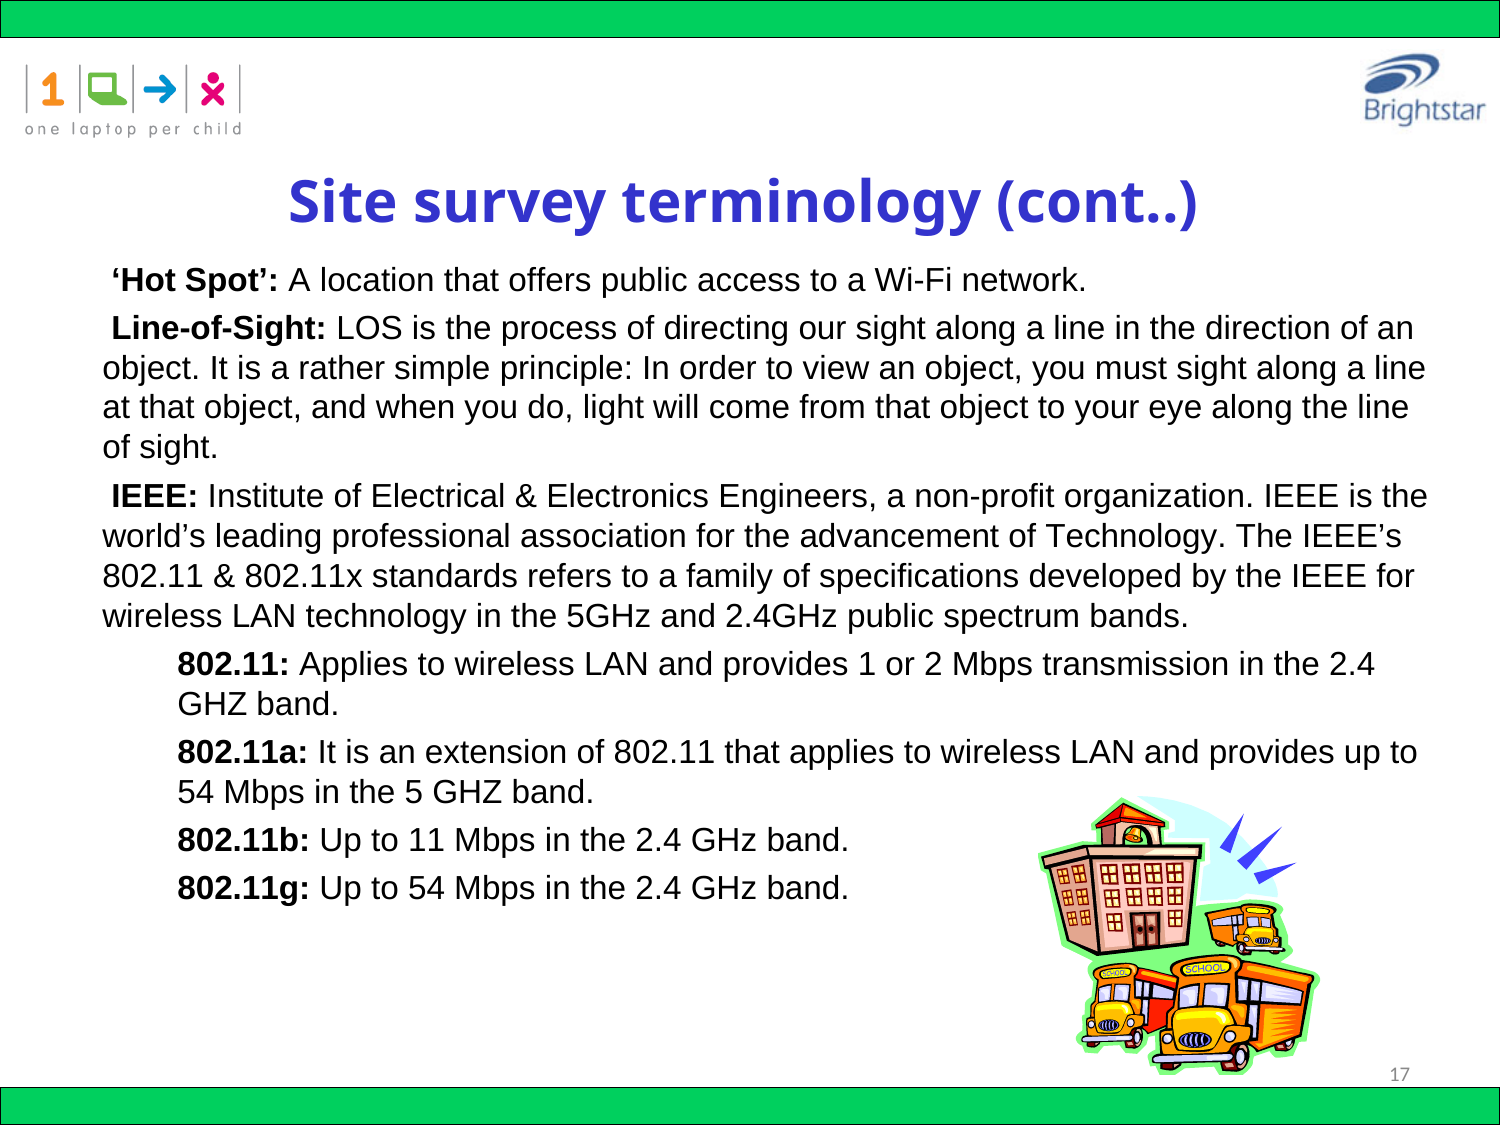

# Site survey terminology (cont..)
 ‘Hot Spot’: A location that offers public access to a Wi-Fi network.
 Line-of-Sight: LOS is the process of directing our sight along a line in the direction of an object. It is a rather simple principle: In order to view an object, you must sight along a line at that object, and when you do, light will come from that object to your eye along the line of sight.
 IEEE: Institute of Electrical & Electronics Engineers, a non-profit organization. IEEE is the world’s leading professional association for the advancement of Technology. The IEEE’s 802.11 & 802.11x standards refers to a family of specifications developed by the IEEE for wireless LAN technology in the 5GHz and 2.4GHz public spectrum bands.
802.11: Applies to wireless LAN and provides 1 or 2 Mbps transmission in the 2.4 GHZ band.
802.11a: It is an extension of 802.11 that applies to wireless LAN and provides up to 54 Mbps in the 5 GHZ band.
802.11b: Up to 11 Mbps in the 2.4 GHz band.
802.11g: Up to 54 Mbps in the 2.4 GHz band.